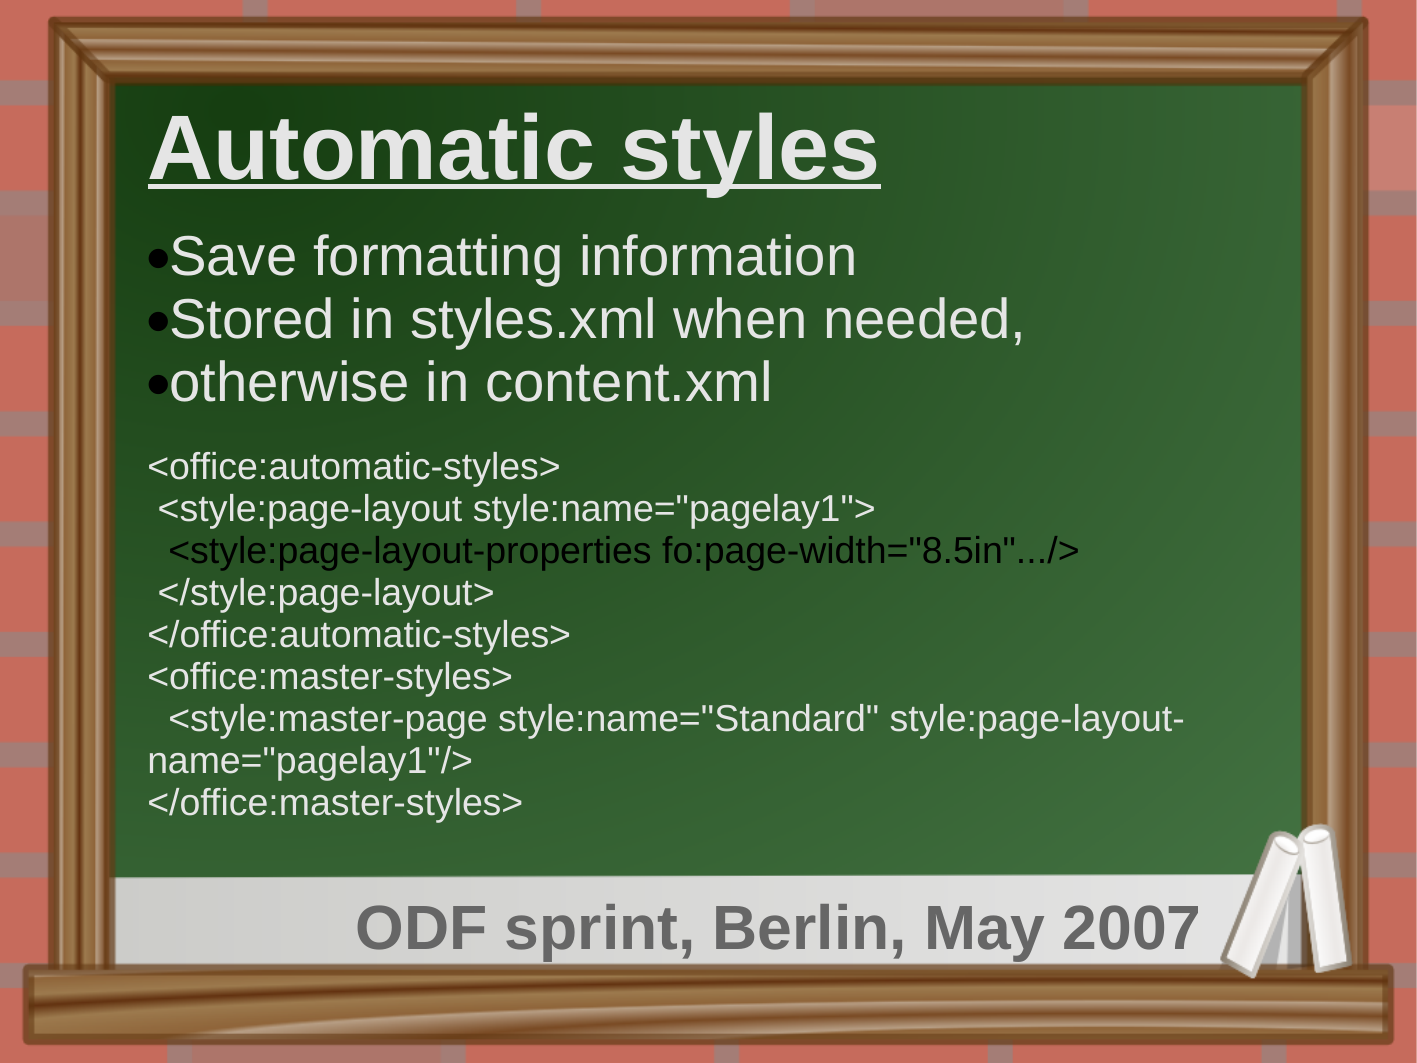

Automatic styles
Save formatting information
Stored in styles.xml when needed,
otherwise in content.xml
<office:automatic-styles>
 <style:page-layout style:name="pagelay1">
 <style:page-layout-properties fo:page-width="8.5in".../>
 </style:page-layout>
</office:automatic-styles>
<office:master-styles>
 <style:master-page style:name="Standard" style:page-layout-name="pagelay1"/>
</office:master-styles>